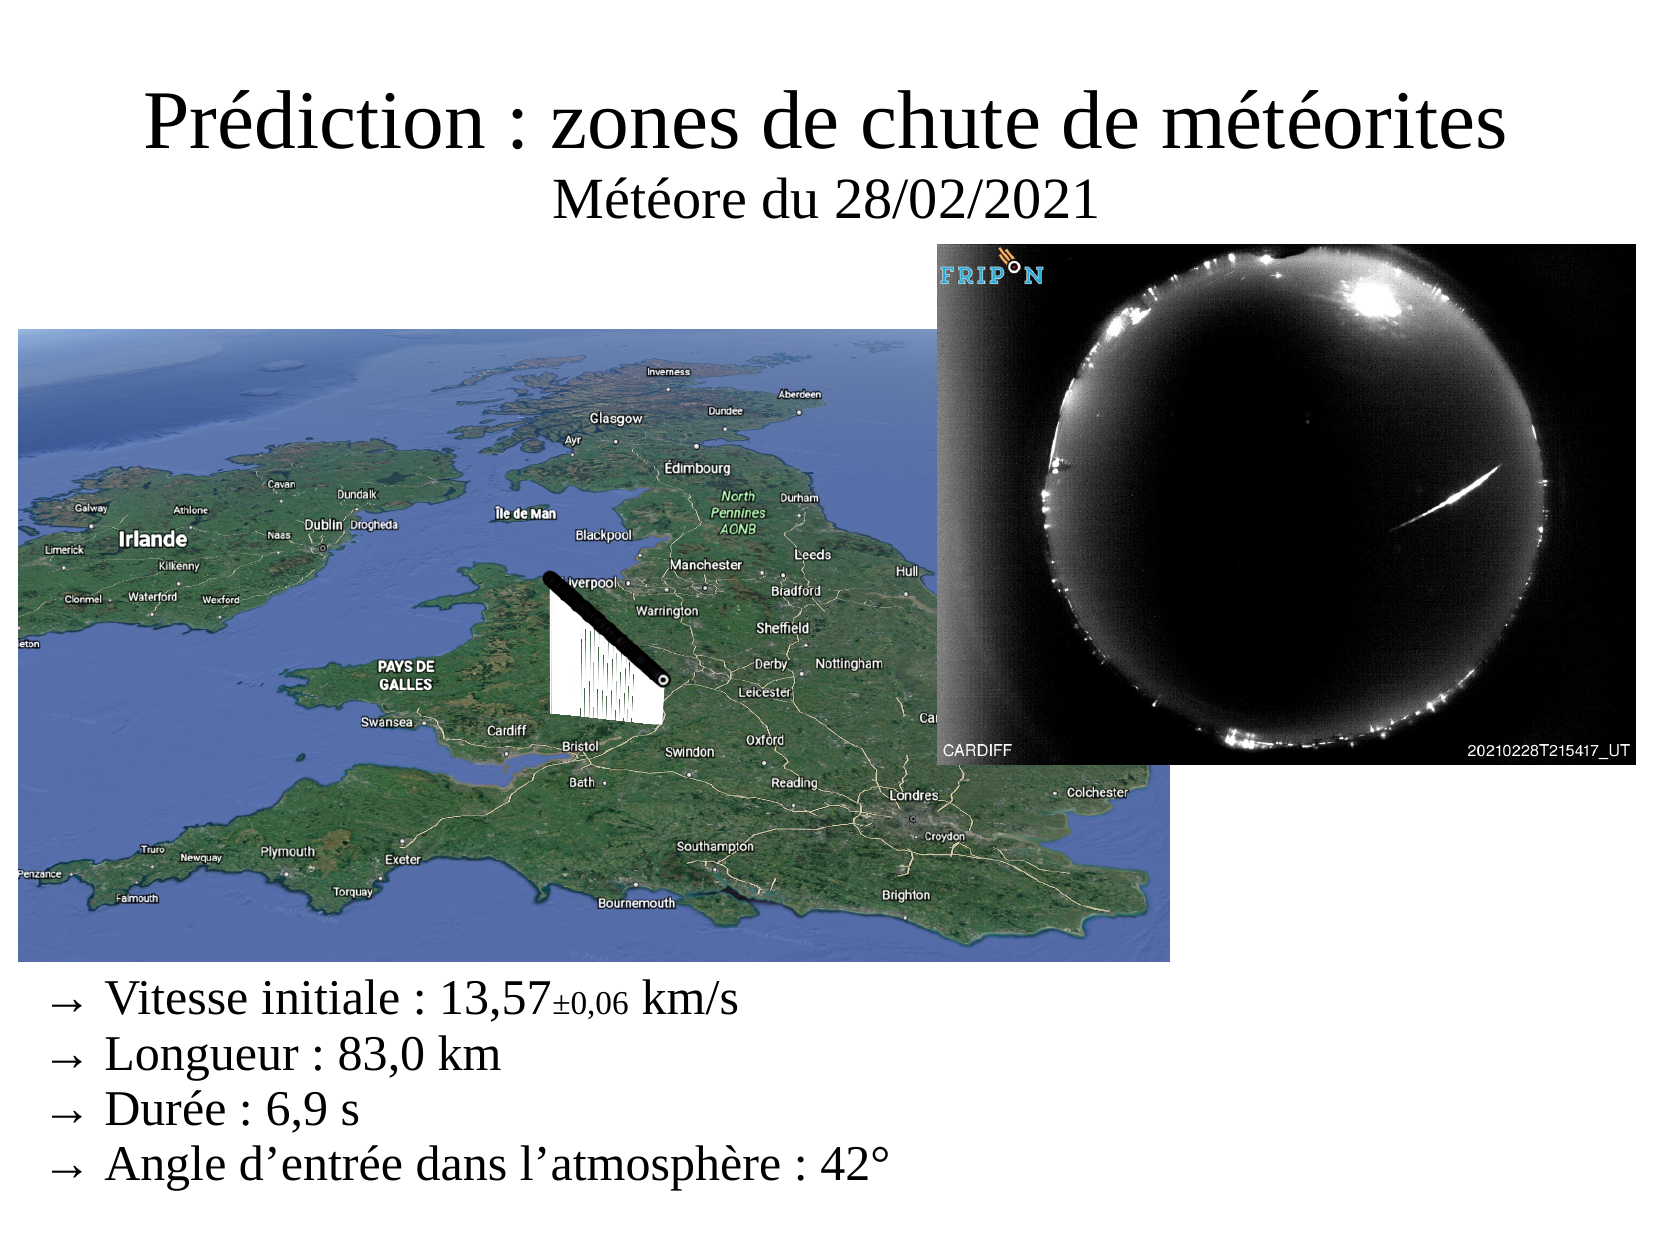

# Prédiction : zones de chute de météorites Météore du 28/02/2021
→ Vitesse initiale : 13,57±0,06 km/s
→ Longueur : 83,0 km
→ Durée : 6,9 s
→ Angle d’entrée dans l’atmosphère : 42°